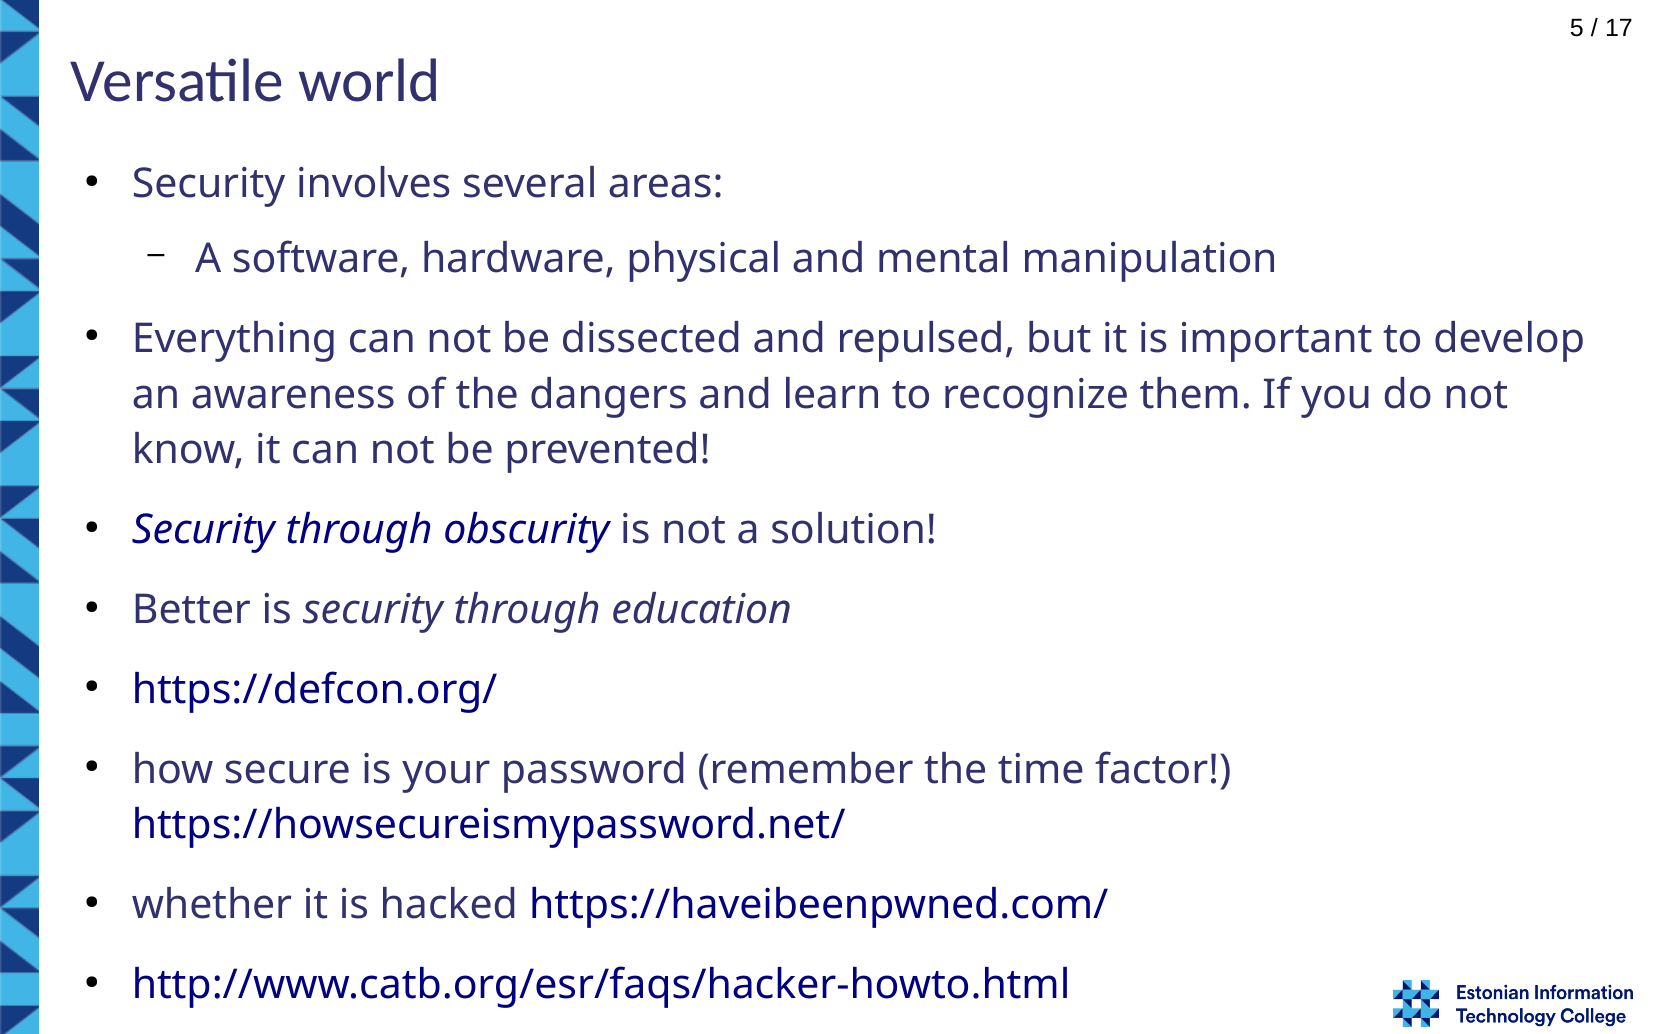

# Versatile world
Security involves several areas:
A software, hardware, physical and mental manipulation
Everything can not be dissected and repulsed, but it is important to develop an awareness of the dangers and learn to recognize them. If you do not know, it can not be prevented!
Security through obscurity is not a solution!
Better is security through education
https://defcon.org/
how secure is your password (remember the time factor!) https://howsecureismypassword.net/
whether it is hacked https://haveibeenpwned.com/
http://www.catb.org/esr/faqs/hacker-howto.html